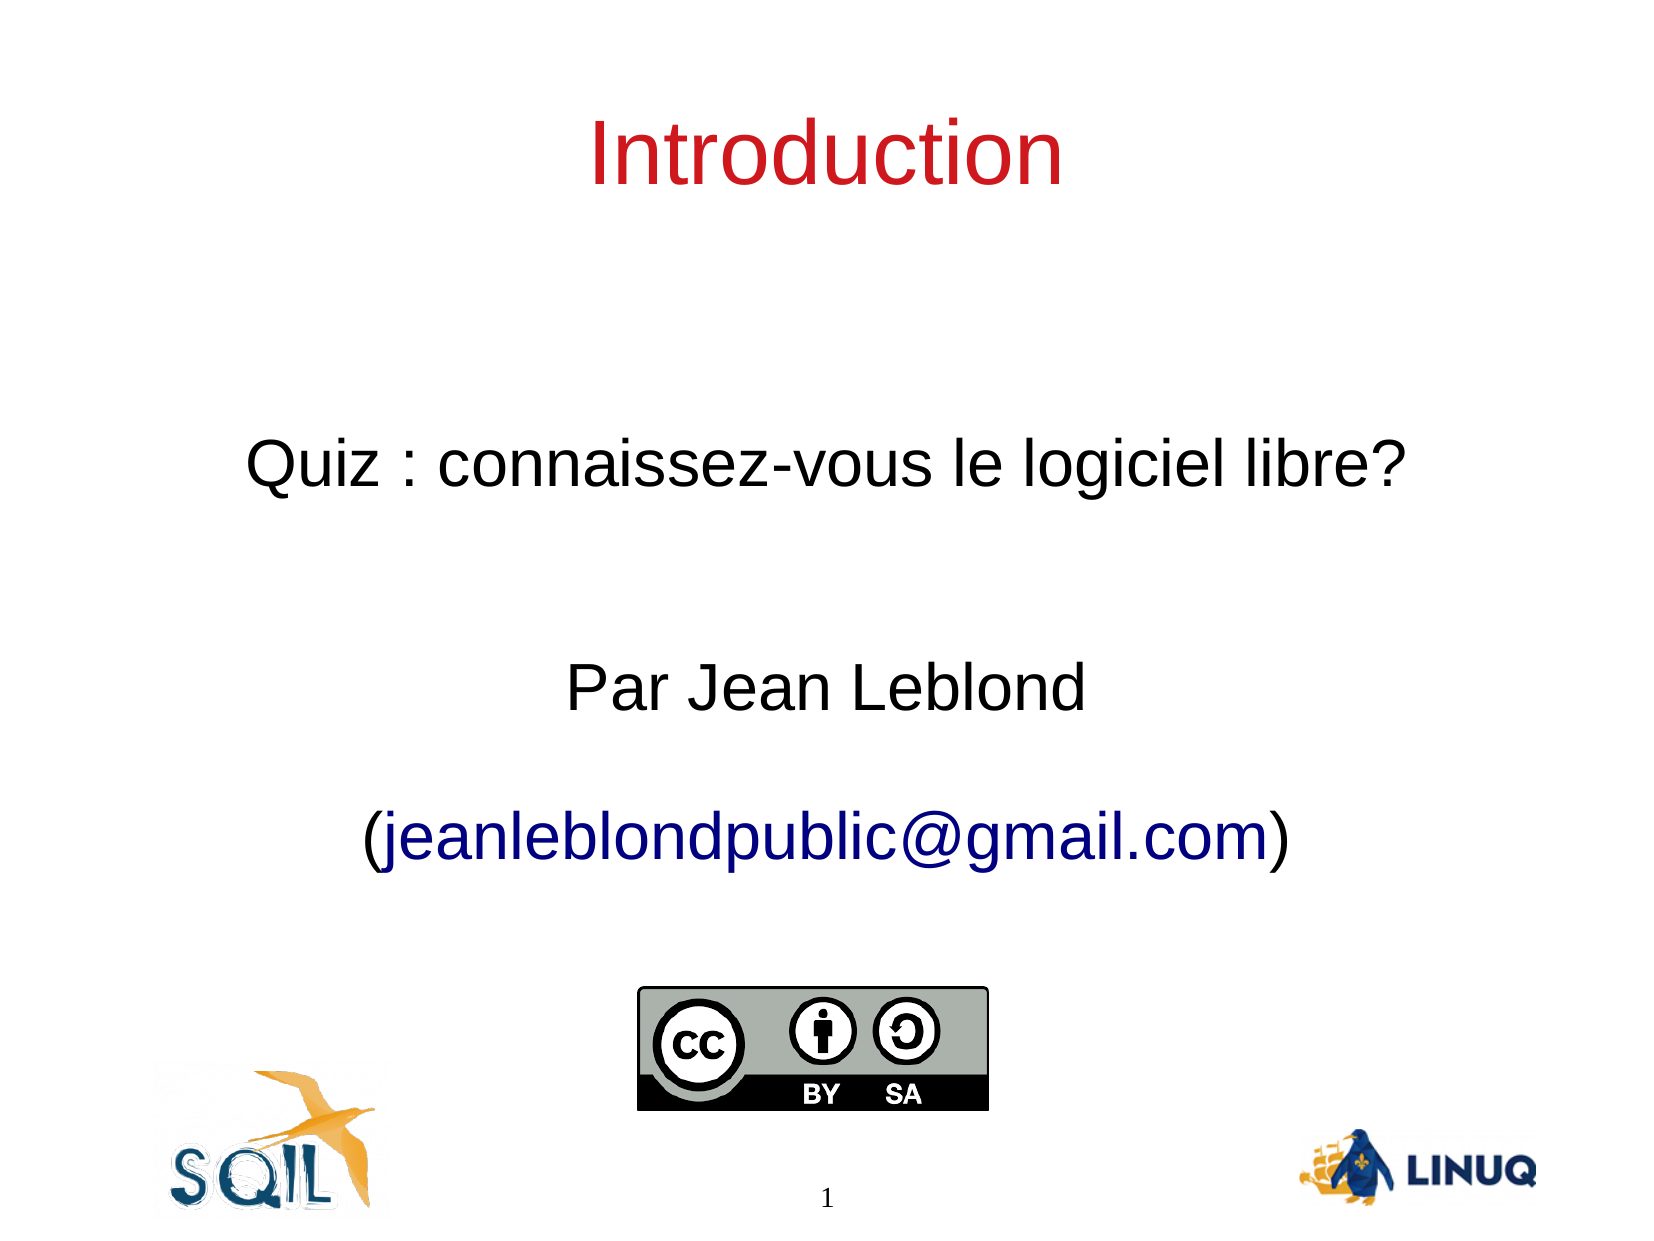

# Introduction
Quiz : connaissez-vous le logiciel libre?
Par Jean Leblond
(jeanleblondpublic@gmail.com)